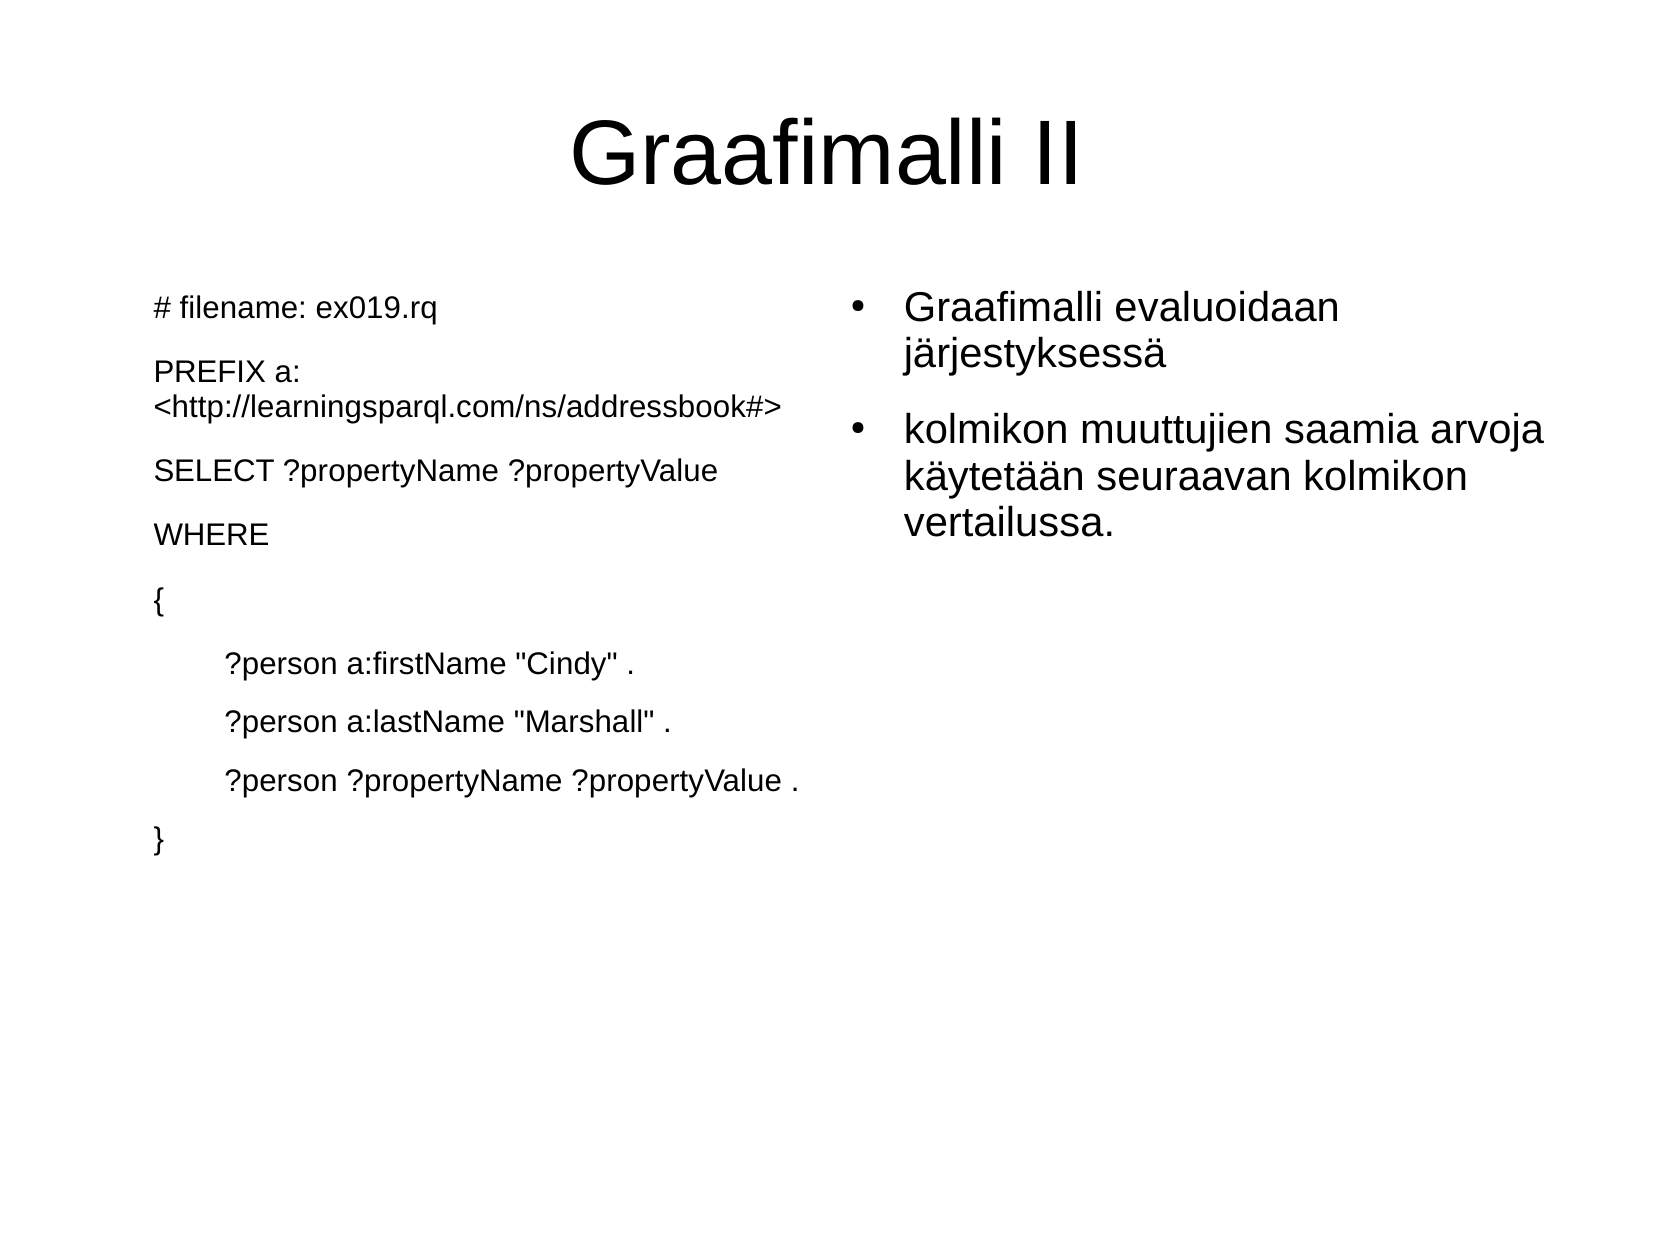

# Graafimalli II
Graafimalli evaluoidaan järjestyksessä
kolmikon muuttujien saamia arvoja käytetään seuraavan kolmikon vertailussa.
# filename: ex019.rq
PREFIX a: <http://learningsparql.com/ns/addressbook#>
SELECT ?propertyName ?propertyValue
WHERE
{
?person a:firstName "Cindy" .
?person a:lastName "Marshall" .
?person ?propertyName ?propertyValue .
}